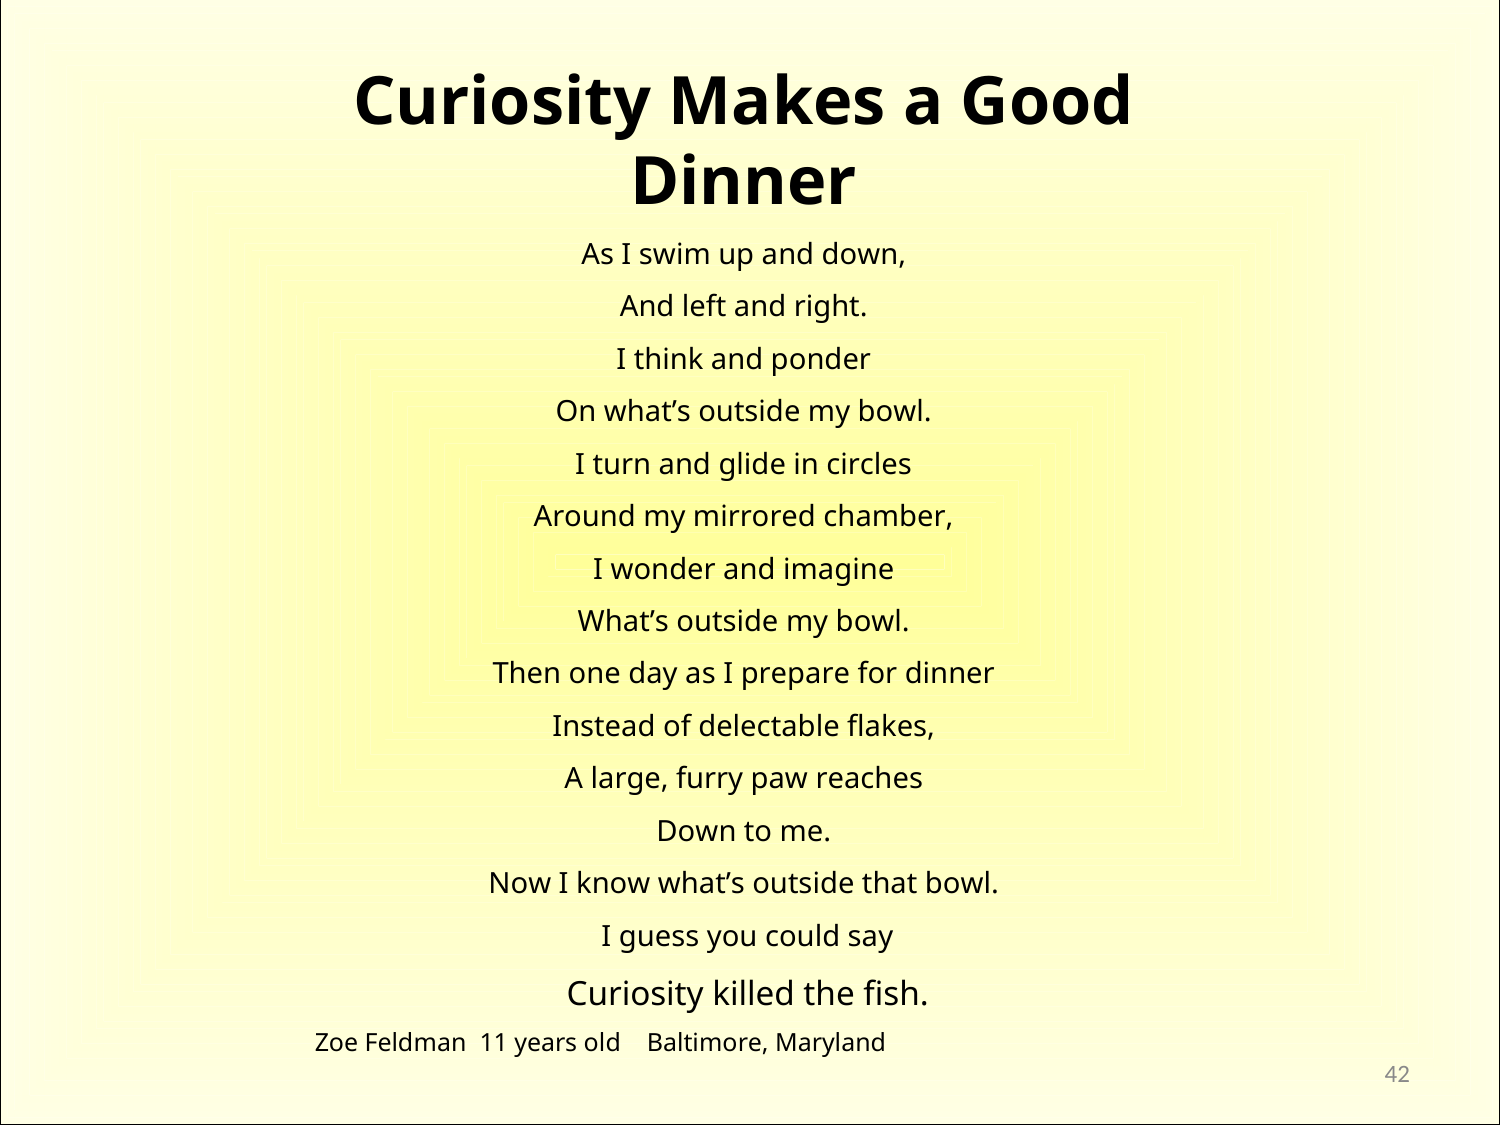

Curiosity Makes a Good Dinner
As I swim up and down,
And left and right.
I think and ponder
On what’s outside my bowl.
I turn and glide in circles
Around my mirrored chamber,
I wonder and imagine
What’s outside my bowl.
Then one day as I prepare for dinner
Instead of delectable flakes,
A large, furry paw reaches
Down to me.
Now I know what’s outside that bowl.
 I guess you could say
 Curiosity killed the fish.
Zoe Feldman 11 years old Baltimore, Maryland